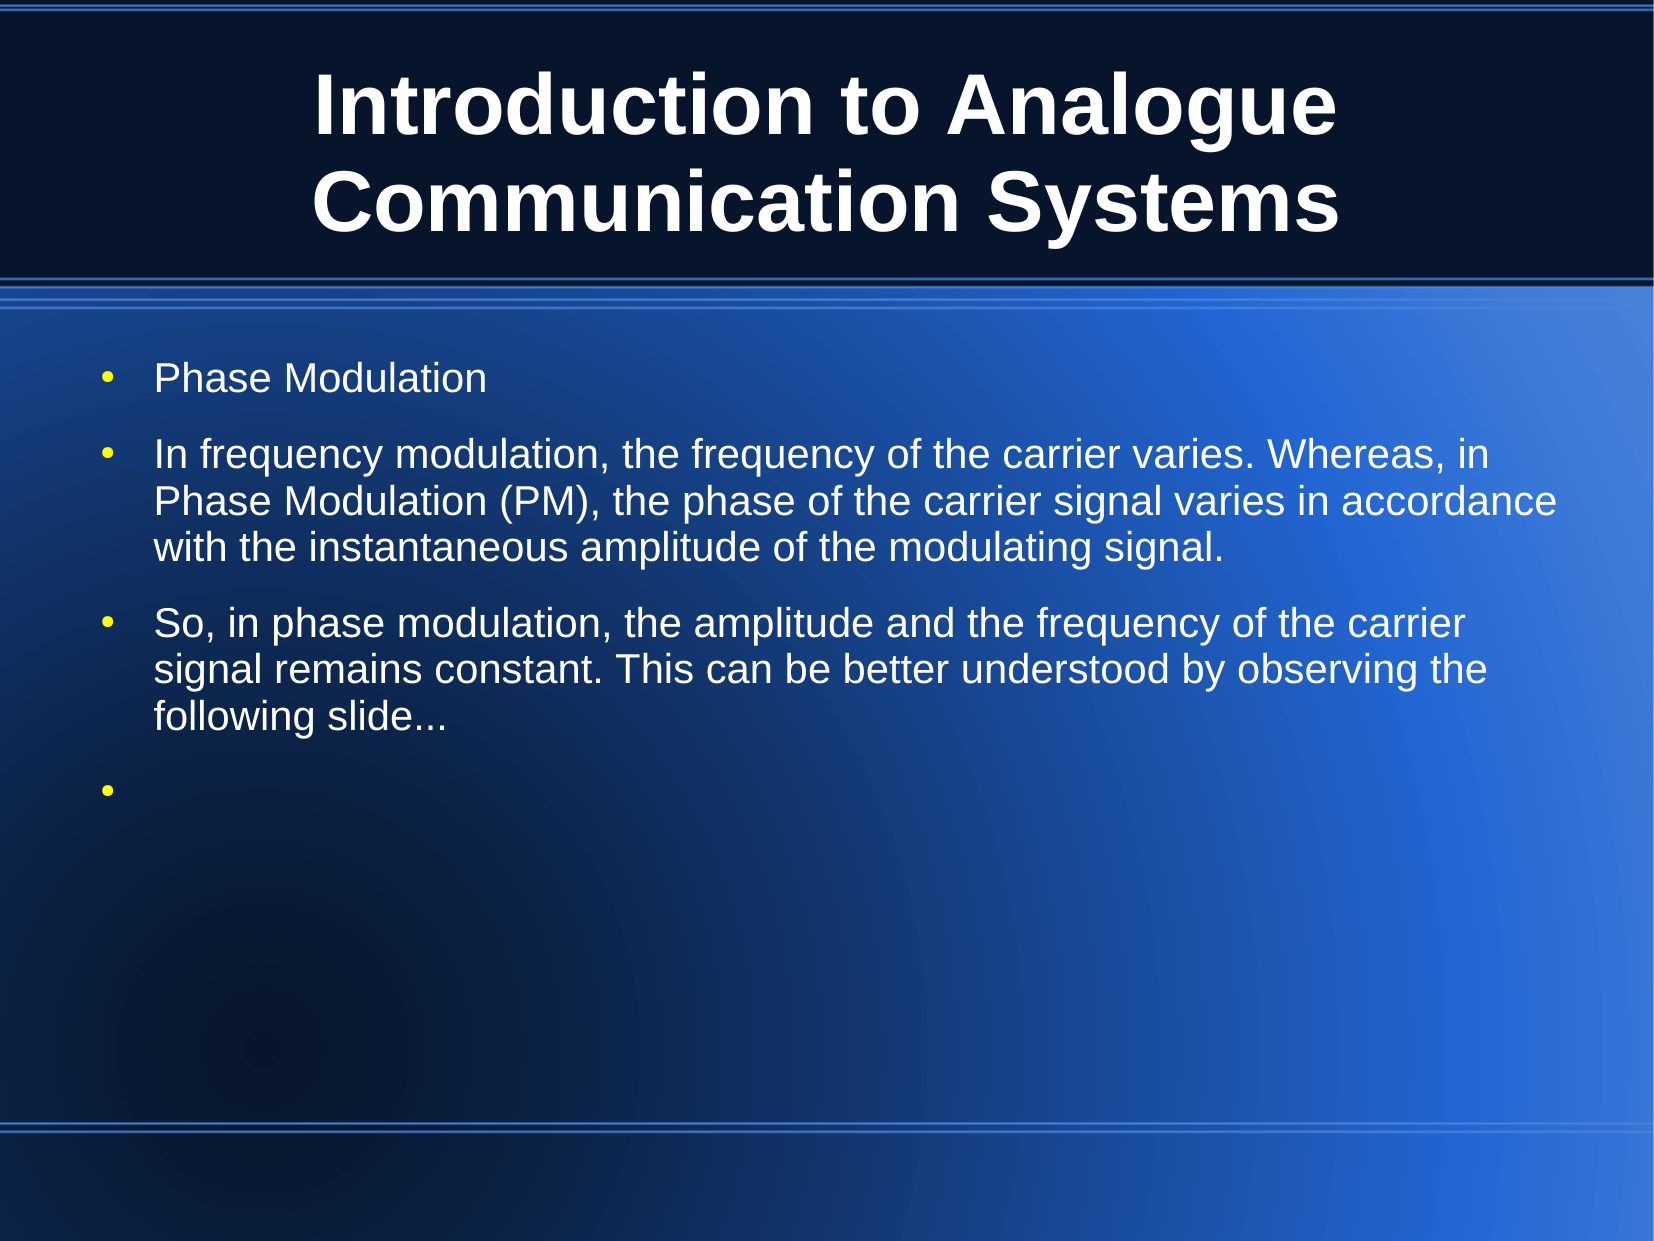

# Introduction to Analogue Communication Systems
Phase Modulation
In frequency modulation, the frequency of the carrier varies. Whereas, in Phase Modulation (PM), the phase of the carrier signal varies in accordance with the instantaneous amplitude of the modulating signal.
So, in phase modulation, the amplitude and the frequency of the carrier signal remains constant. This can be better understood by observing the following slide...